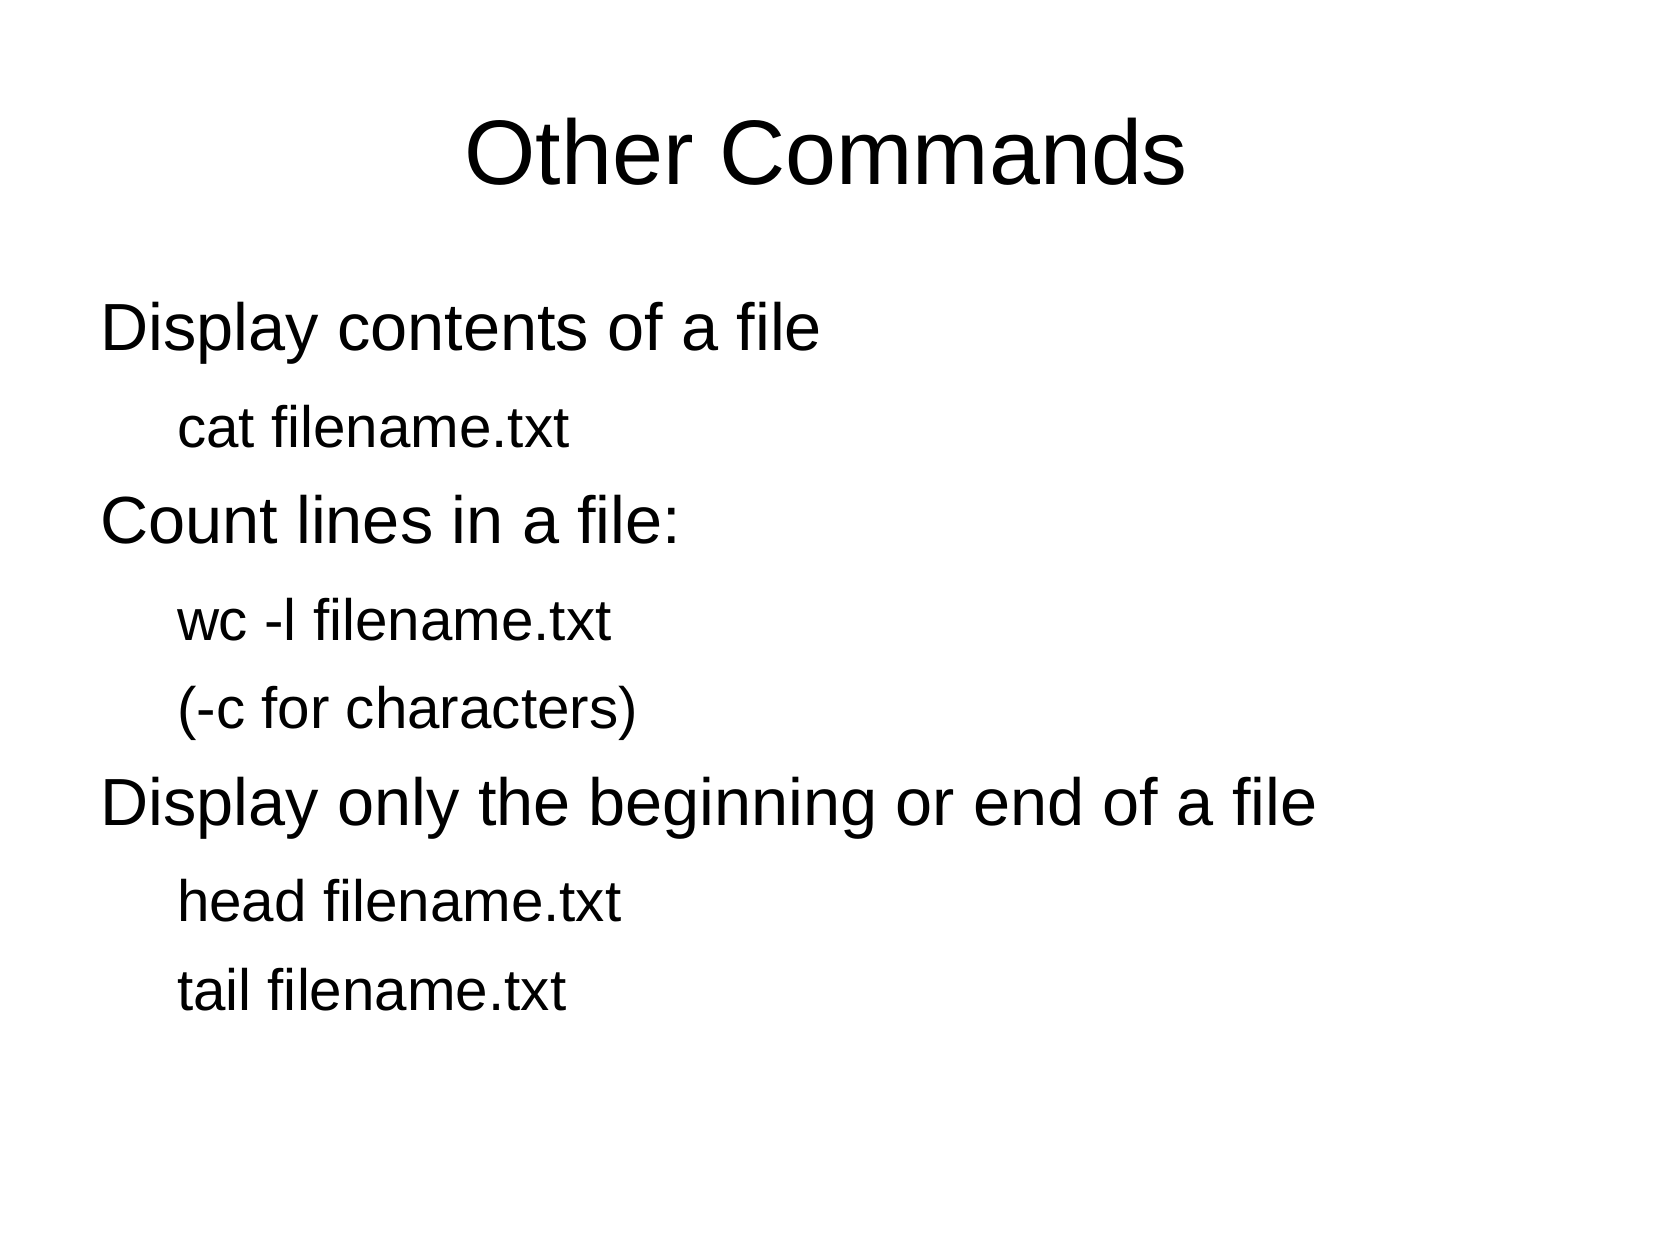

# Other Commands
Display contents of a file
cat filename.txt
Count lines in a file:
wc -l filename.txt
(-c for characters)
Display only the beginning or end of a file
head filename.txt
tail filename.txt